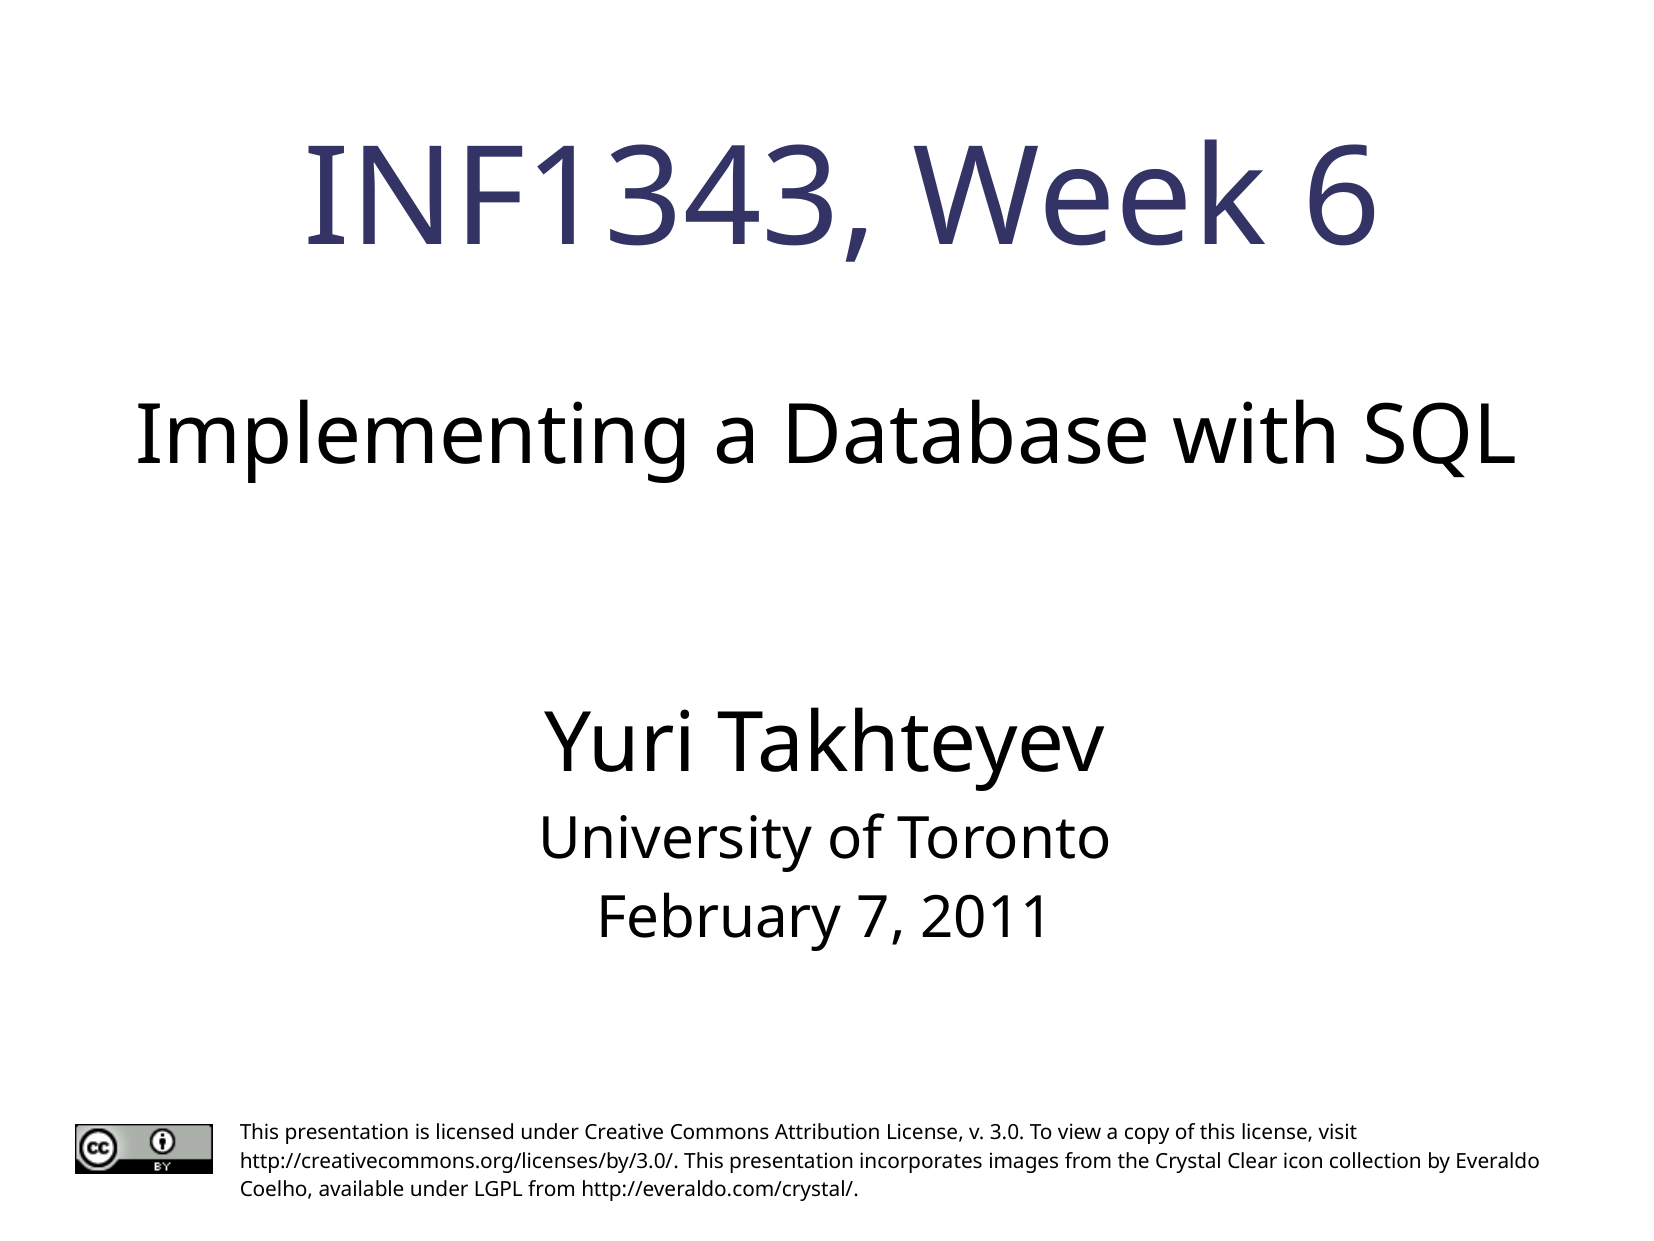

# INF1343, Week 6
Implementing a Database with SQL
Yuri Takhteyev
University of Toronto
February 7, 2011
This presentation is licensed under Creative Commons Attribution License, v. 3.0. To view a copy of this license, visit http://creativecommons.org/licenses/by/3.0/. This presentation incorporates images from the Crystal Clear icon collection by Everaldo Coelho, available under LGPL from http://everaldo.com/crystal/.